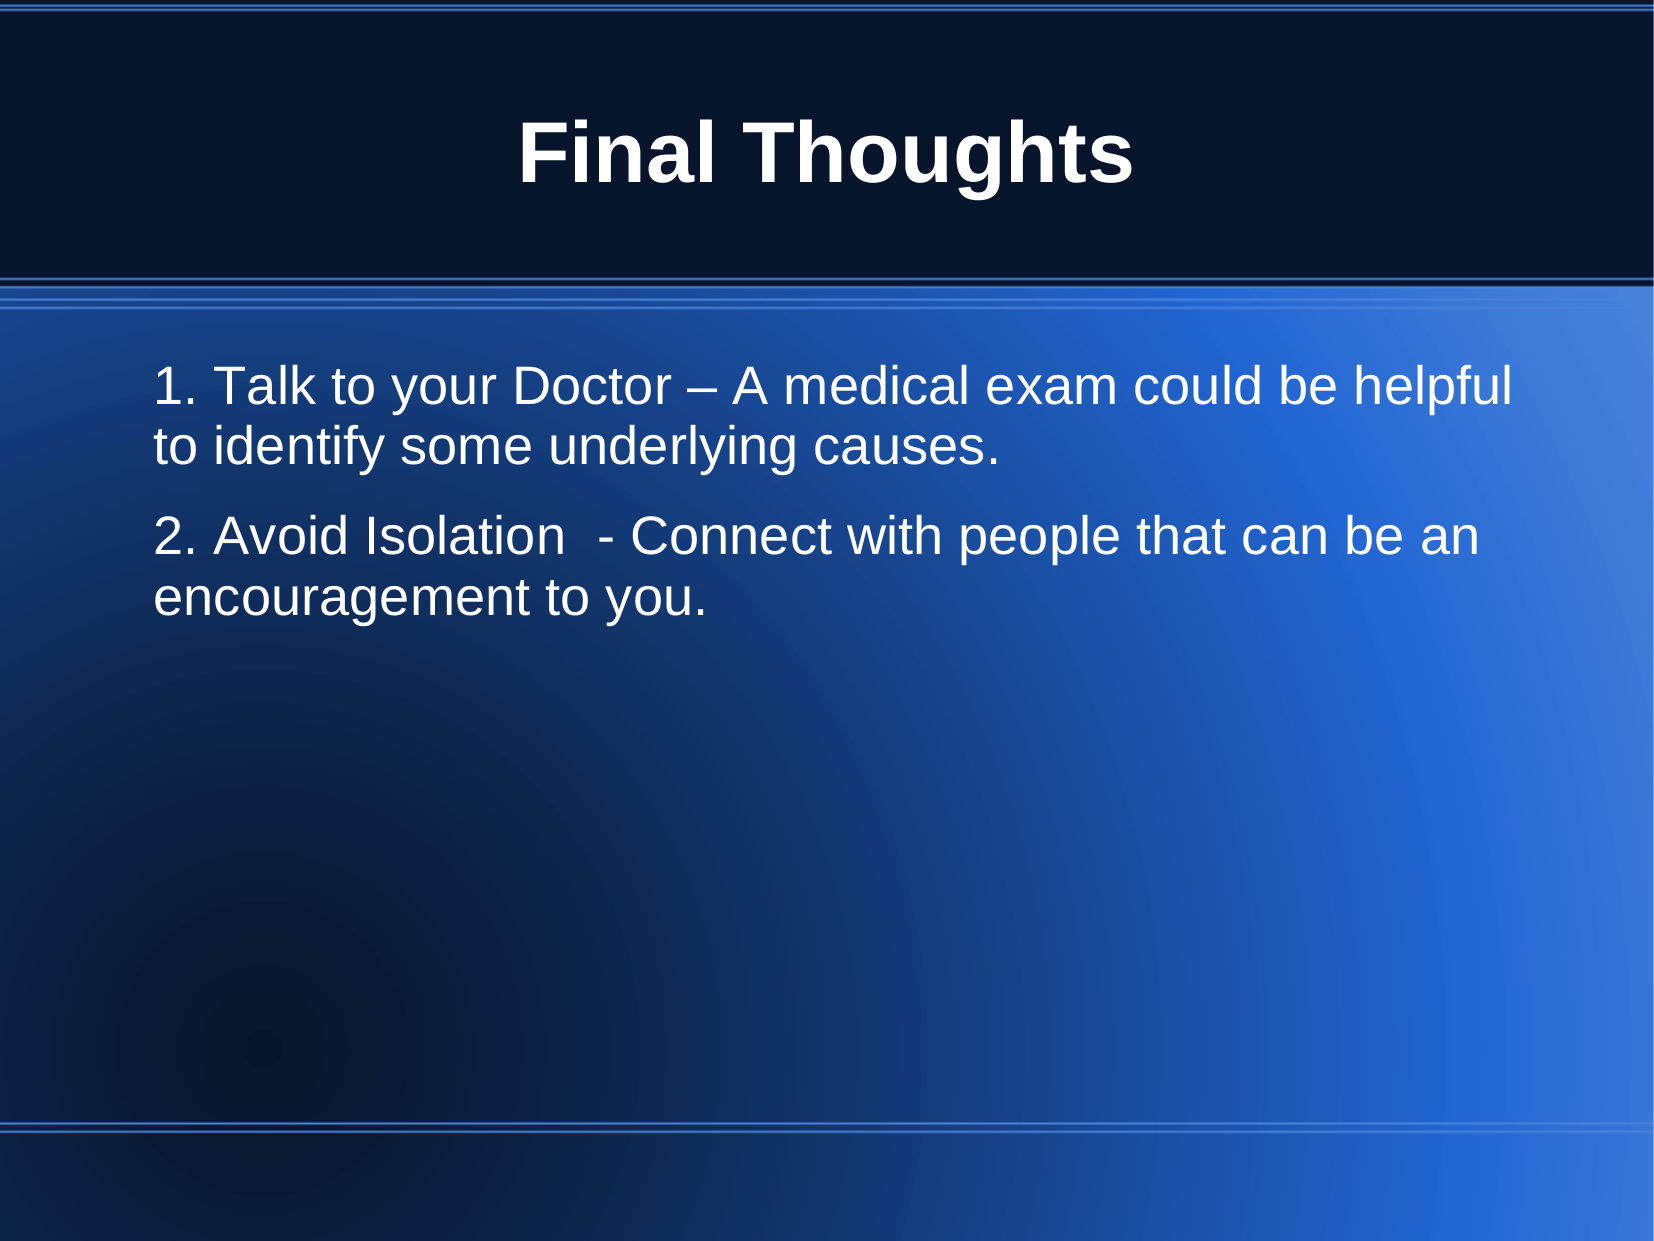

# Final Thoughts
1. Talk to your Doctor – A medical exam could be helpful to identify some underlying causes.
2. Avoid Isolation - Connect with people that can be an encouragement to you.